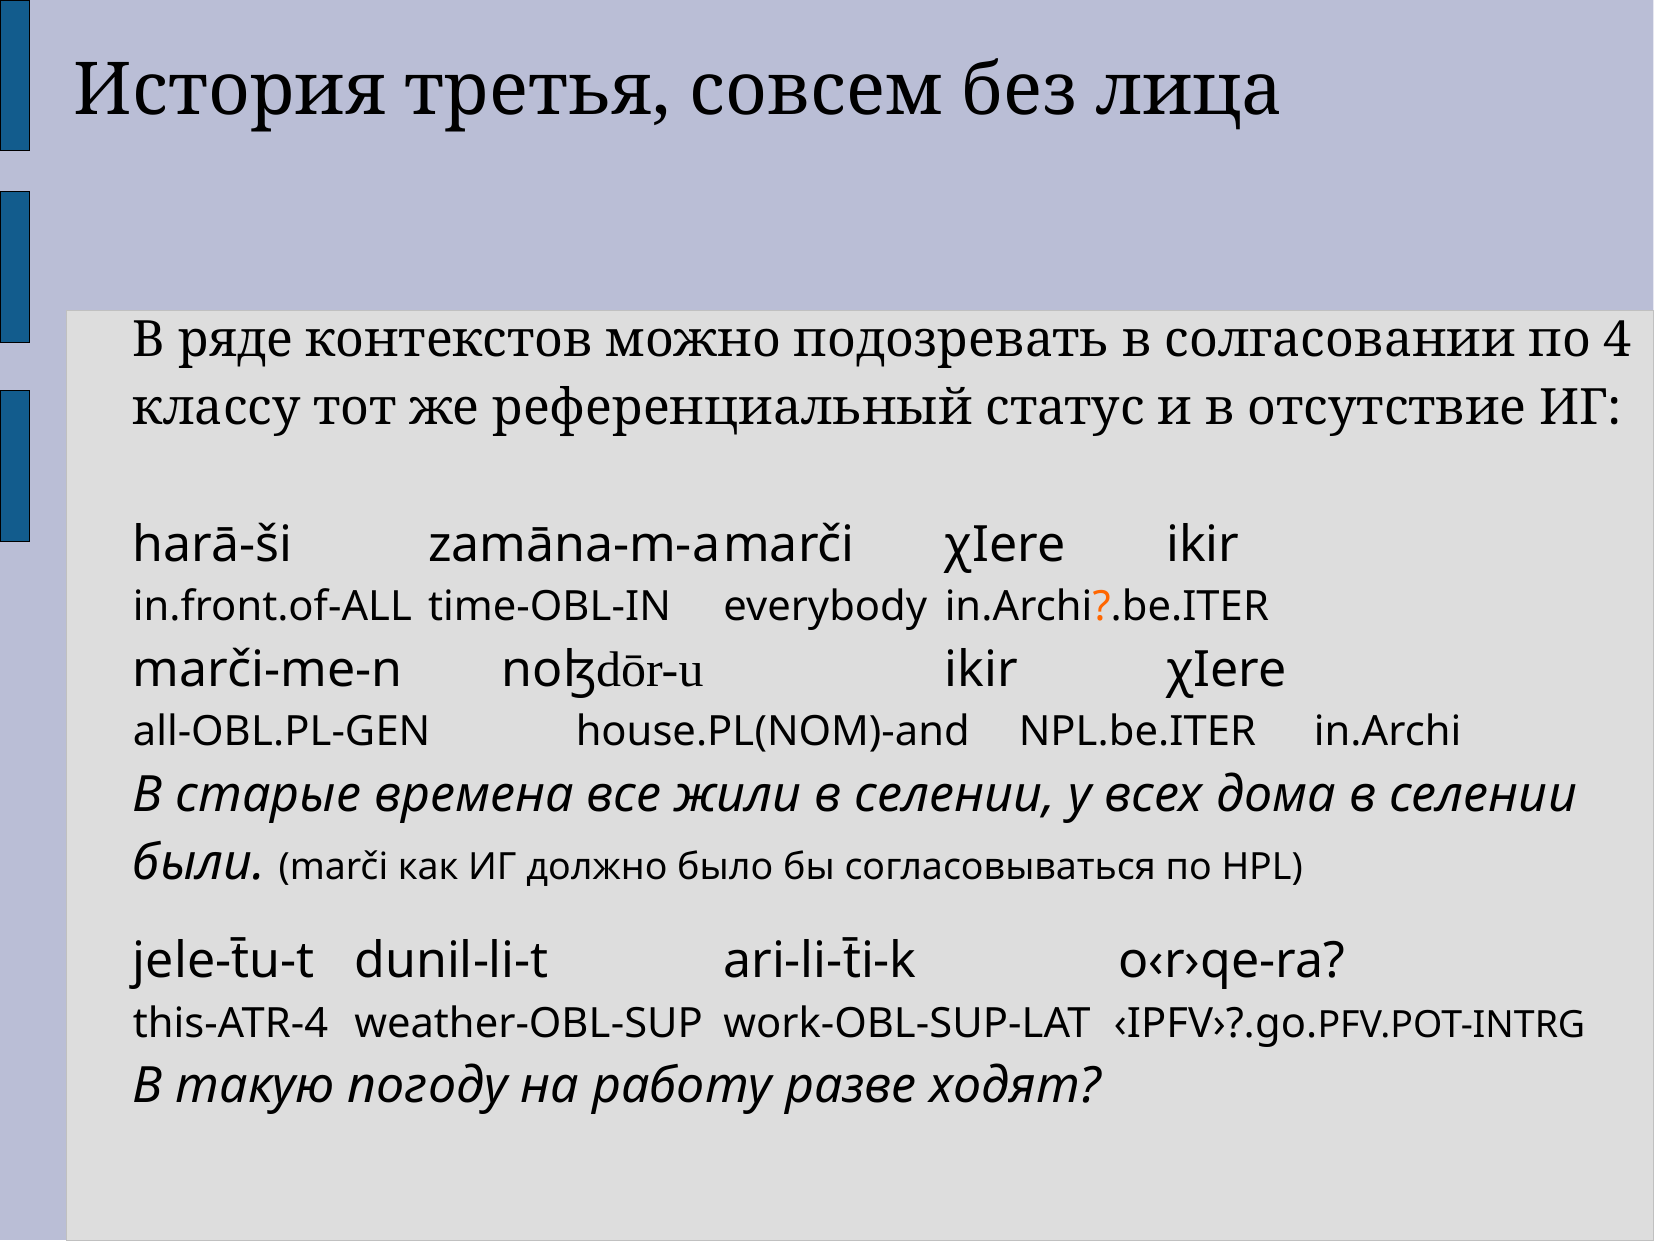

История третья, совсем без лица
В ряде контекстов можно подозревать в солгасовании по 4 классу тот же референциальный статус и в отсутствие ИГ:
harā-ši		zamāna-m-a	marči		χӀere		ikir
in.front.of-ALL	time-OBL-IN	everybody	in.Archi	?.be.ITER
marči-me-n		noɮdōr-u				ikir			χӀere
all-OBL.PL-GEN		house.PL(NOM)-and	NPL.be.ITER	in.Archi
В старые времена все жили в селении, у всех дома в селении были. (marči как ИГ должно было бы согласовываться по HPL)
jele-t̄u-t	dunil-li-t			ari-li-t̄i-k			 o‹r›qe-ra?
this-ATR-4	weather-OBL-SUP	work-OBL-SUP-LAT	 ‹IPFV›?.go.PFV.POT-INTRG
В такую погоду на работу разве ходят?